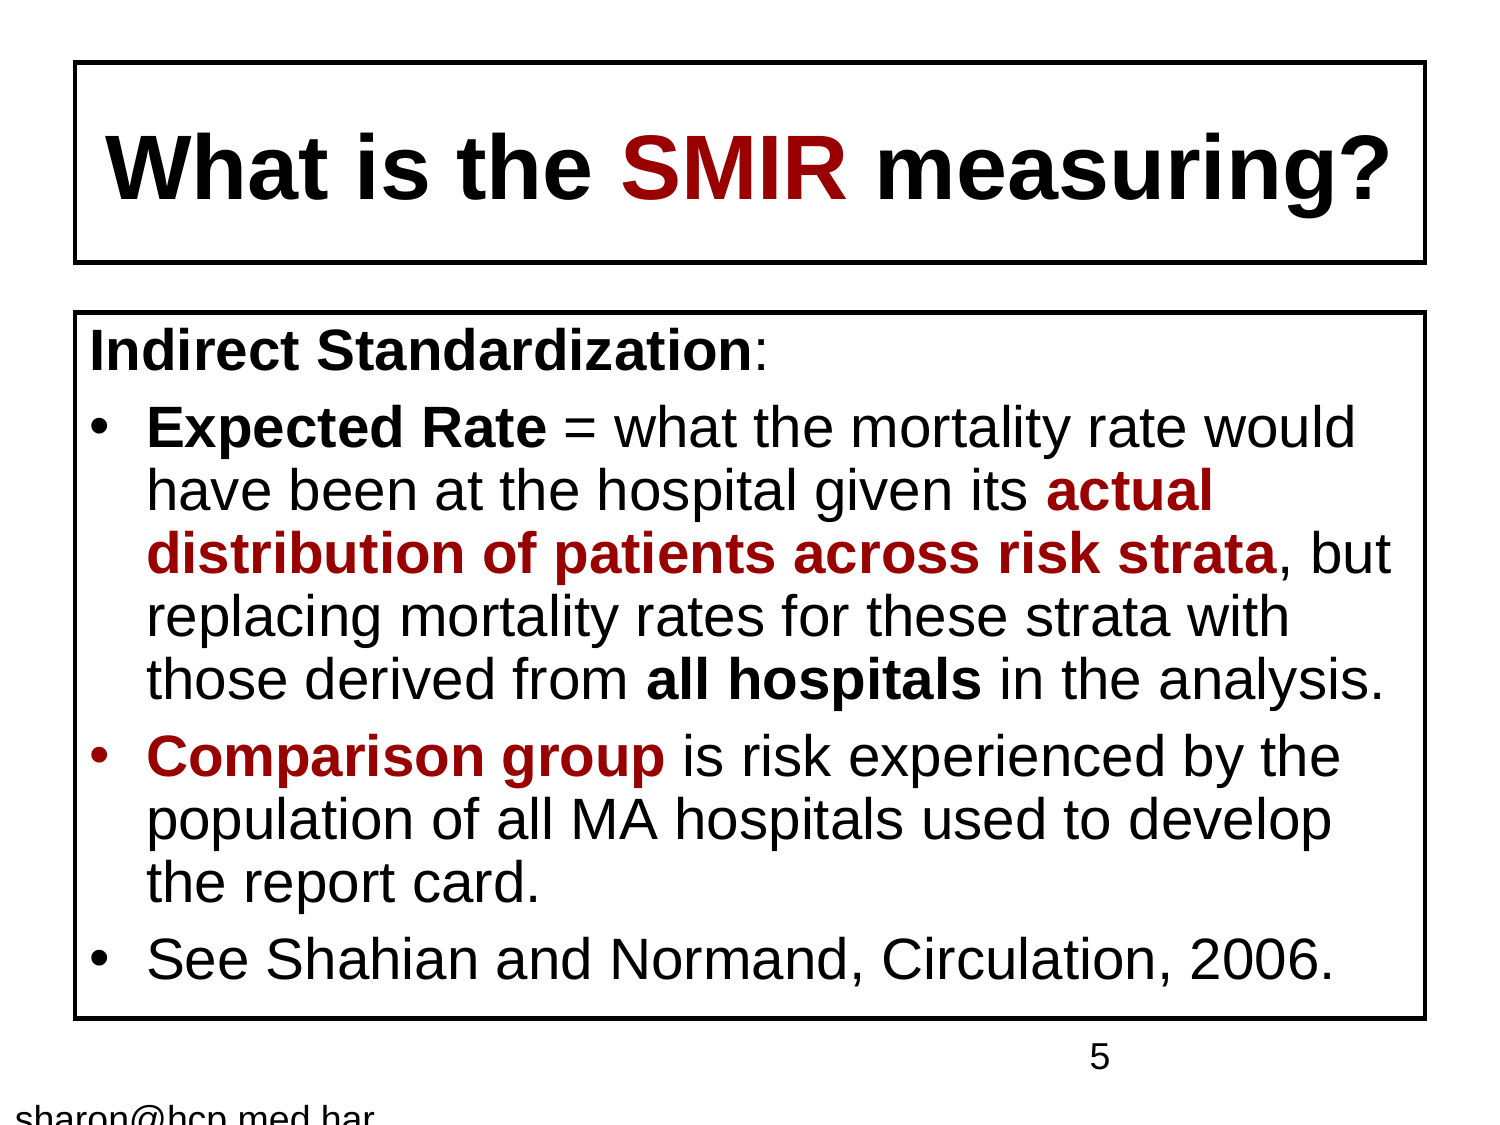

# What is the SMIR measuring?
Indirect Standardization:
Expected Rate = what the mortality rate would have been at the hospital given its actual distribution of patients across risk strata, but replacing mortality rates for these strata with those derived from all hospitals in the analysis.
Comparison group is risk experienced by the population of all MA hospitals used to develop the report card.
See Shahian and Normand, Circulation, 2006.
5